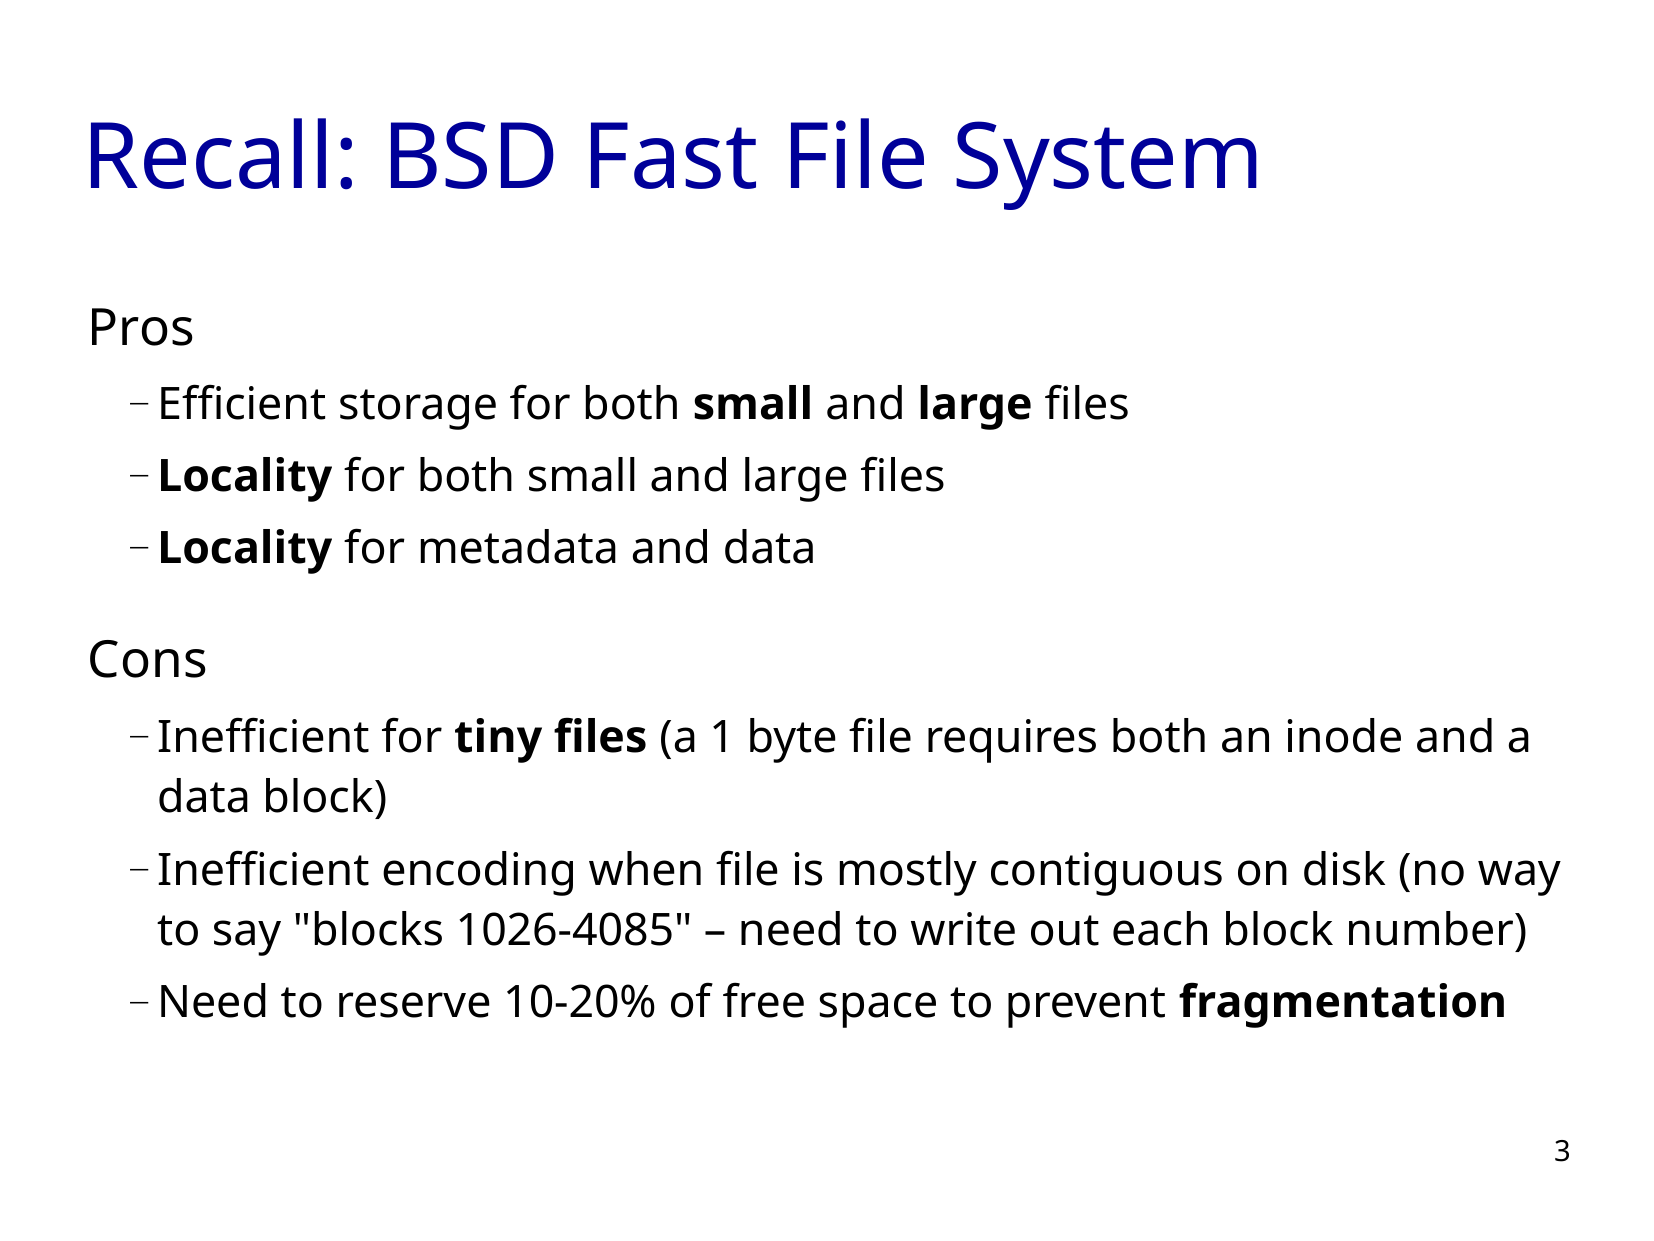

# Recall: BSD Fast File System
Pros
Efficient storage for both small and large files
Locality for both small and large files
Locality for metadata and data
Cons
Inefficient for tiny files (a 1 byte file requires both an inode and a data block)
Inefficient encoding when file is mostly contiguous on disk (no way to say "blocks 1026-4085" – need to write out each block number)
Need to reserve 10-20% of free space to prevent fragmentation
3